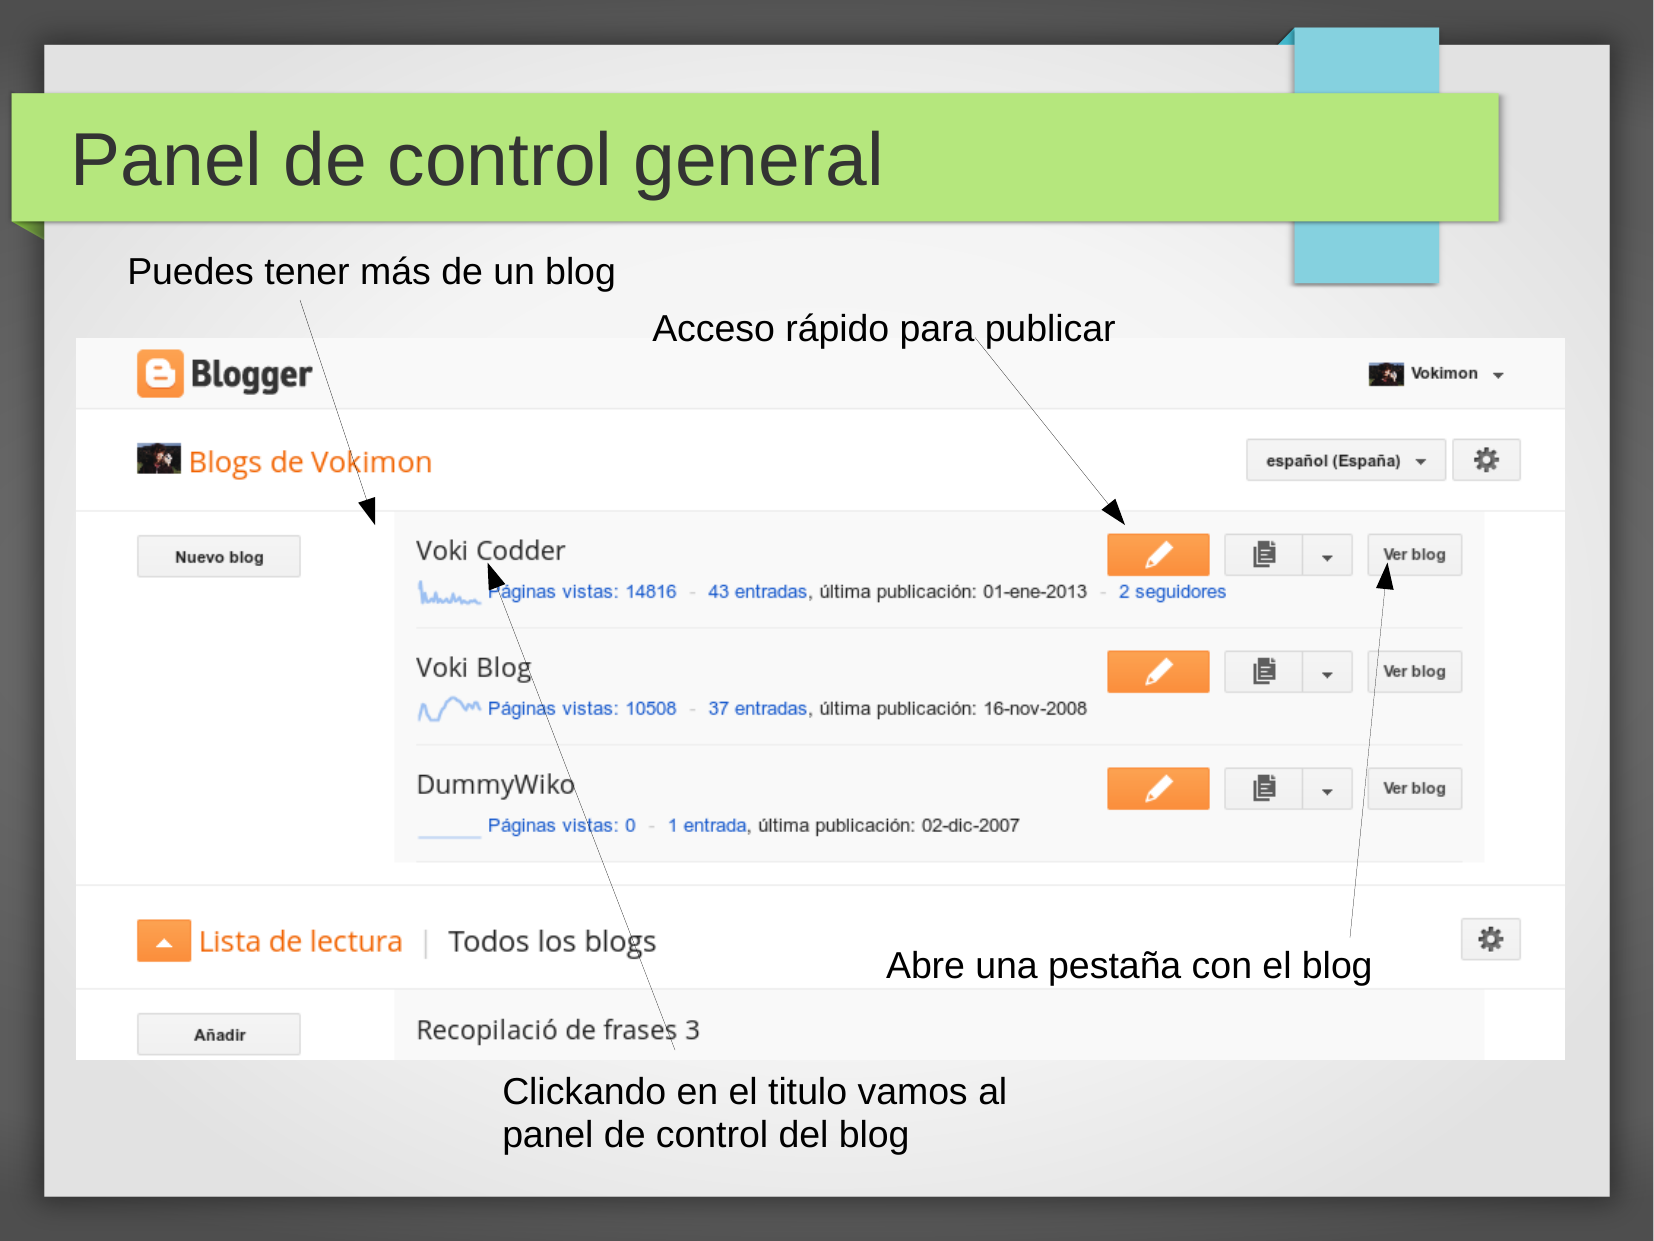

# Panel de control general
Puedes tener más de un blog
Acceso rápido para publicar
Abre una pestaña con el blog
Clickando en el titulo vamos al
panel de control del blog